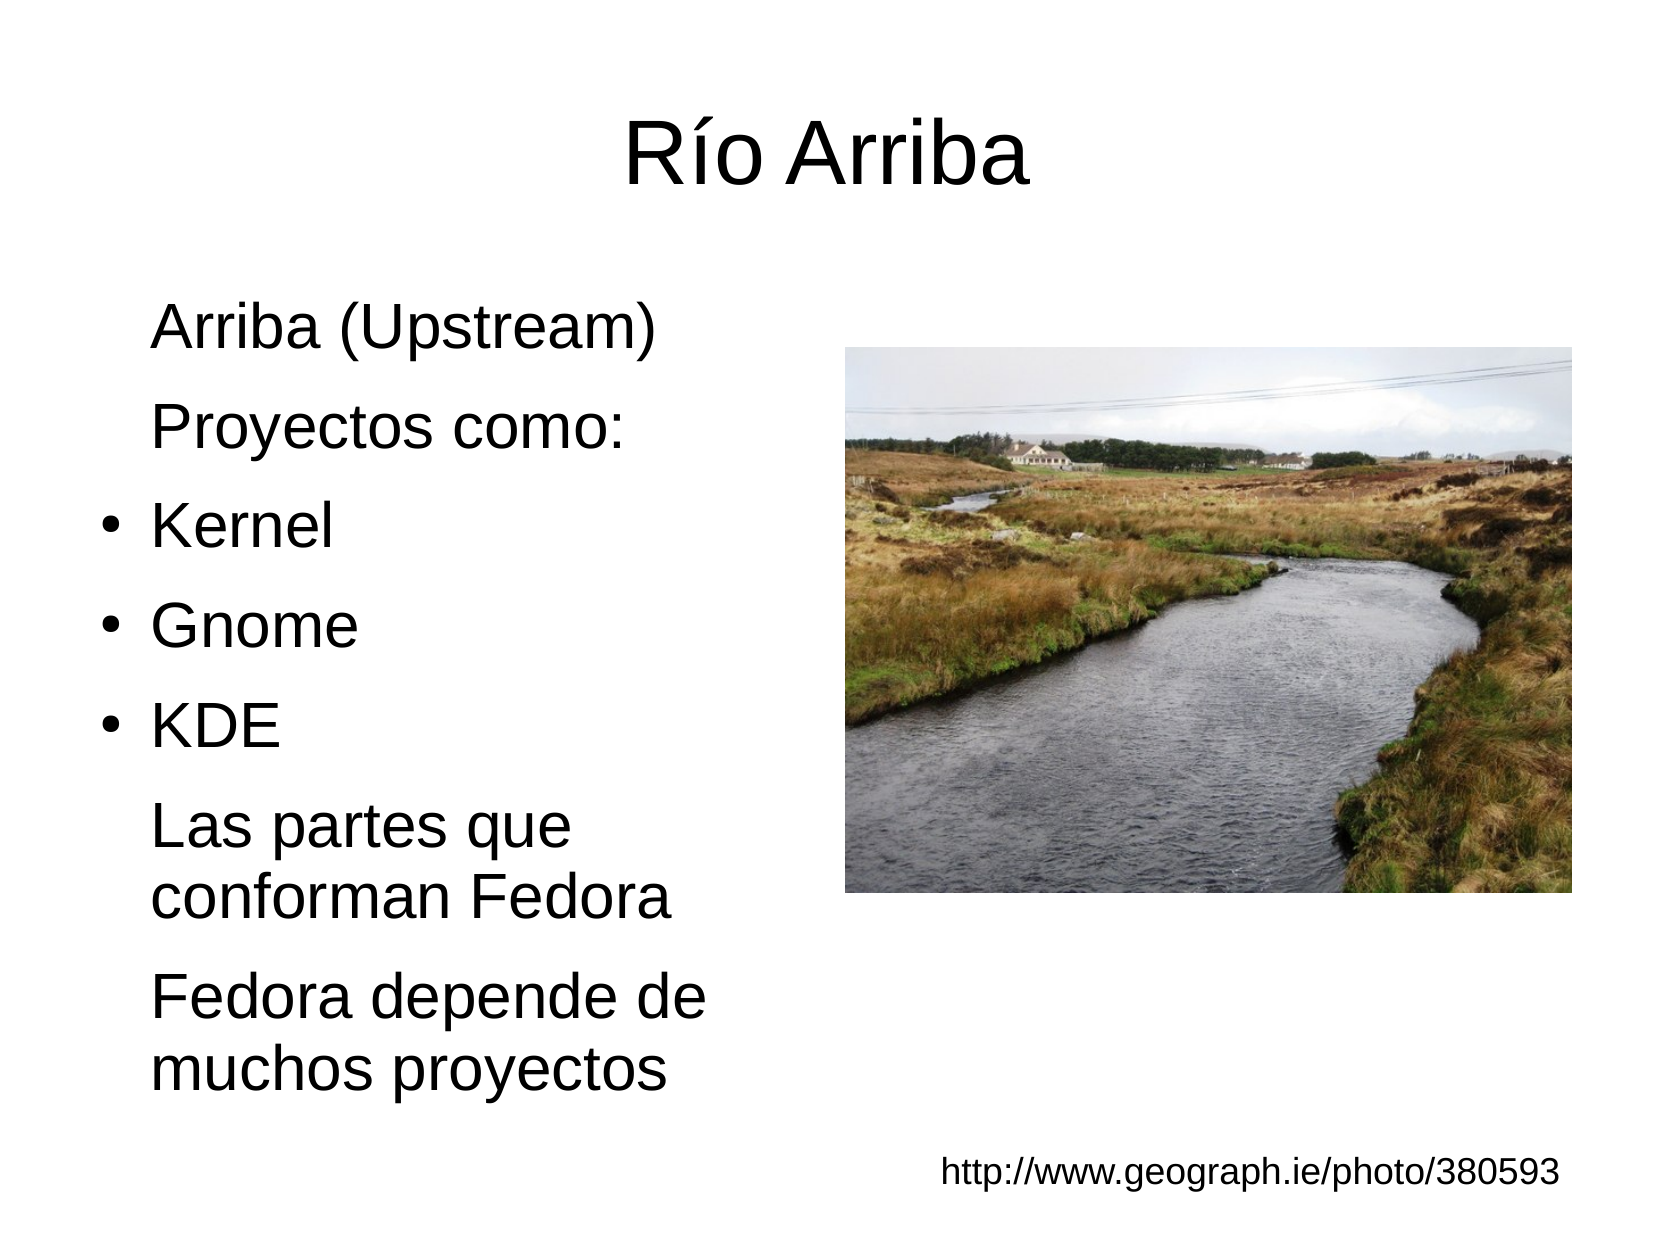

# Río Arriba
Arriba (Upstream)
Proyectos como:
Kernel
Gnome
KDE
Las partes que conforman Fedora
Fedora depende de muchos proyectos
http://www.geograph.ie/photo/380593